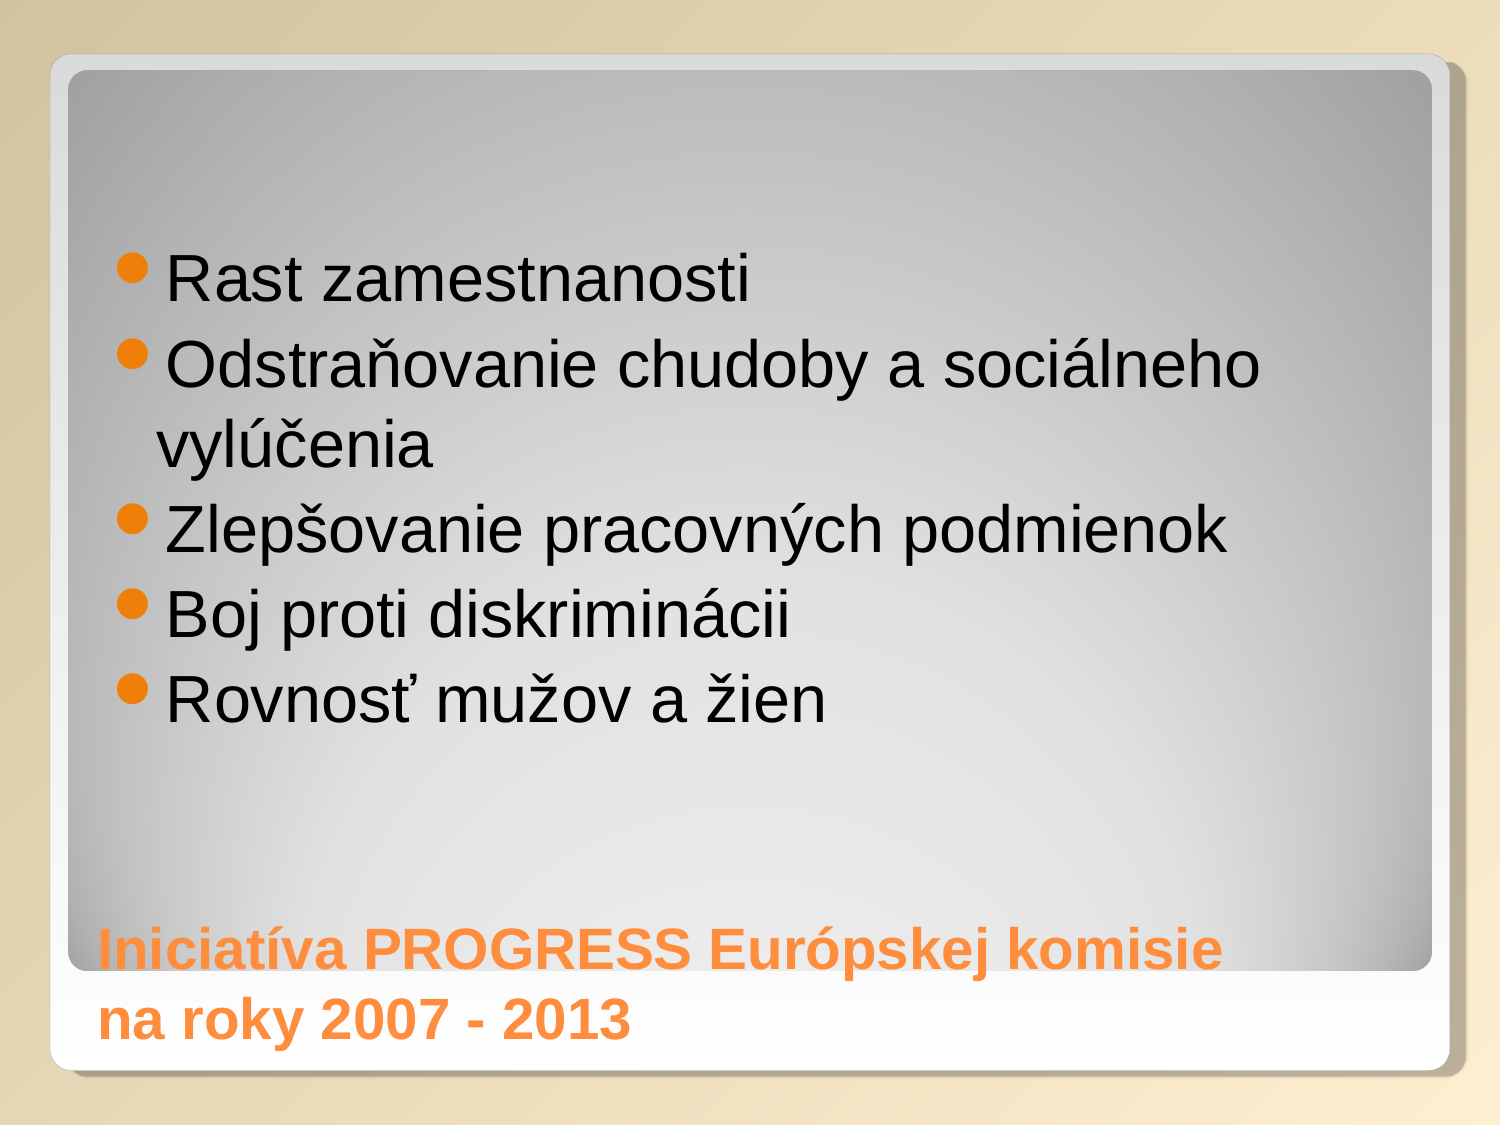

Rast zamestnanosti
Odstraňovanie chudoby a sociálneho vylúčenia
Zlepšovanie pracovných podmienok
Boj proti diskriminácii
Rovnosť mužov a žien
# Iniciatíva PROGRESS Európskej komisie na roky 2007 - 2013